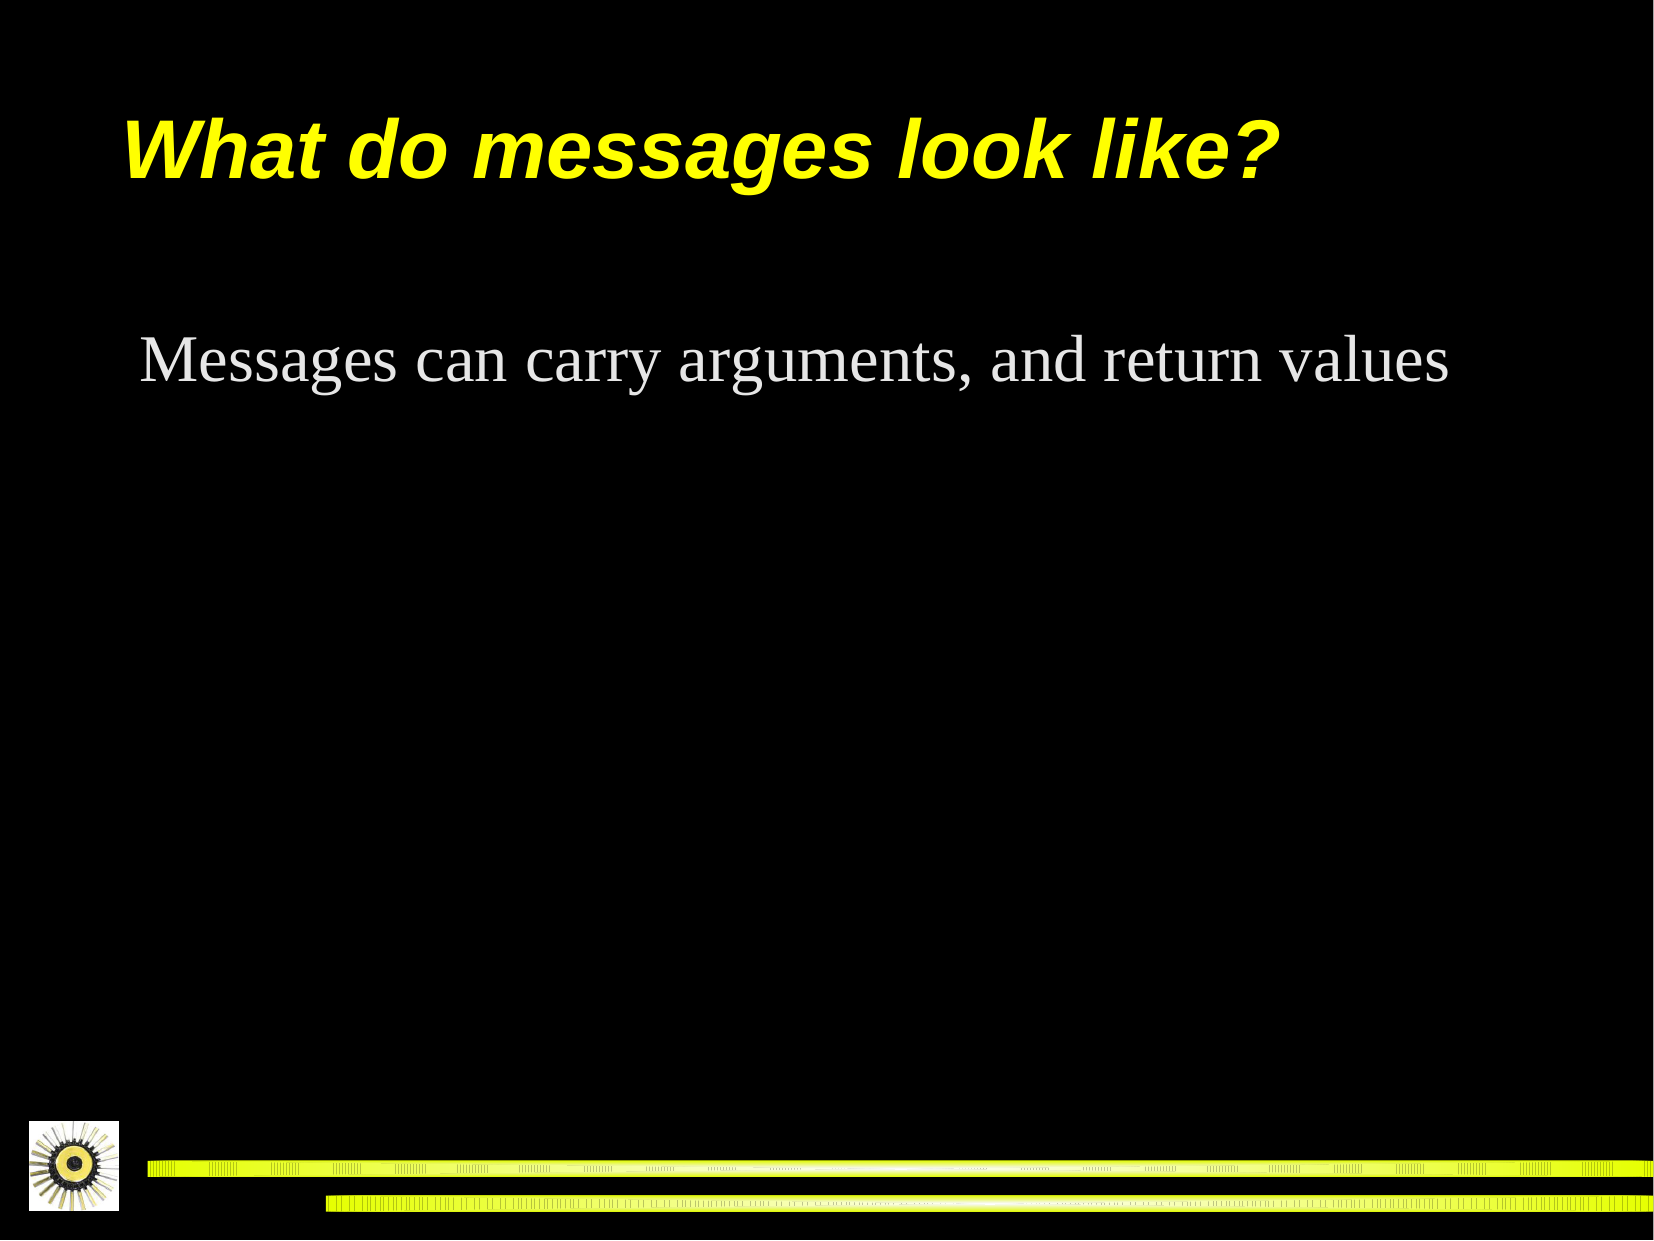

# What do messages look like?
Messages can carry arguments, and return values